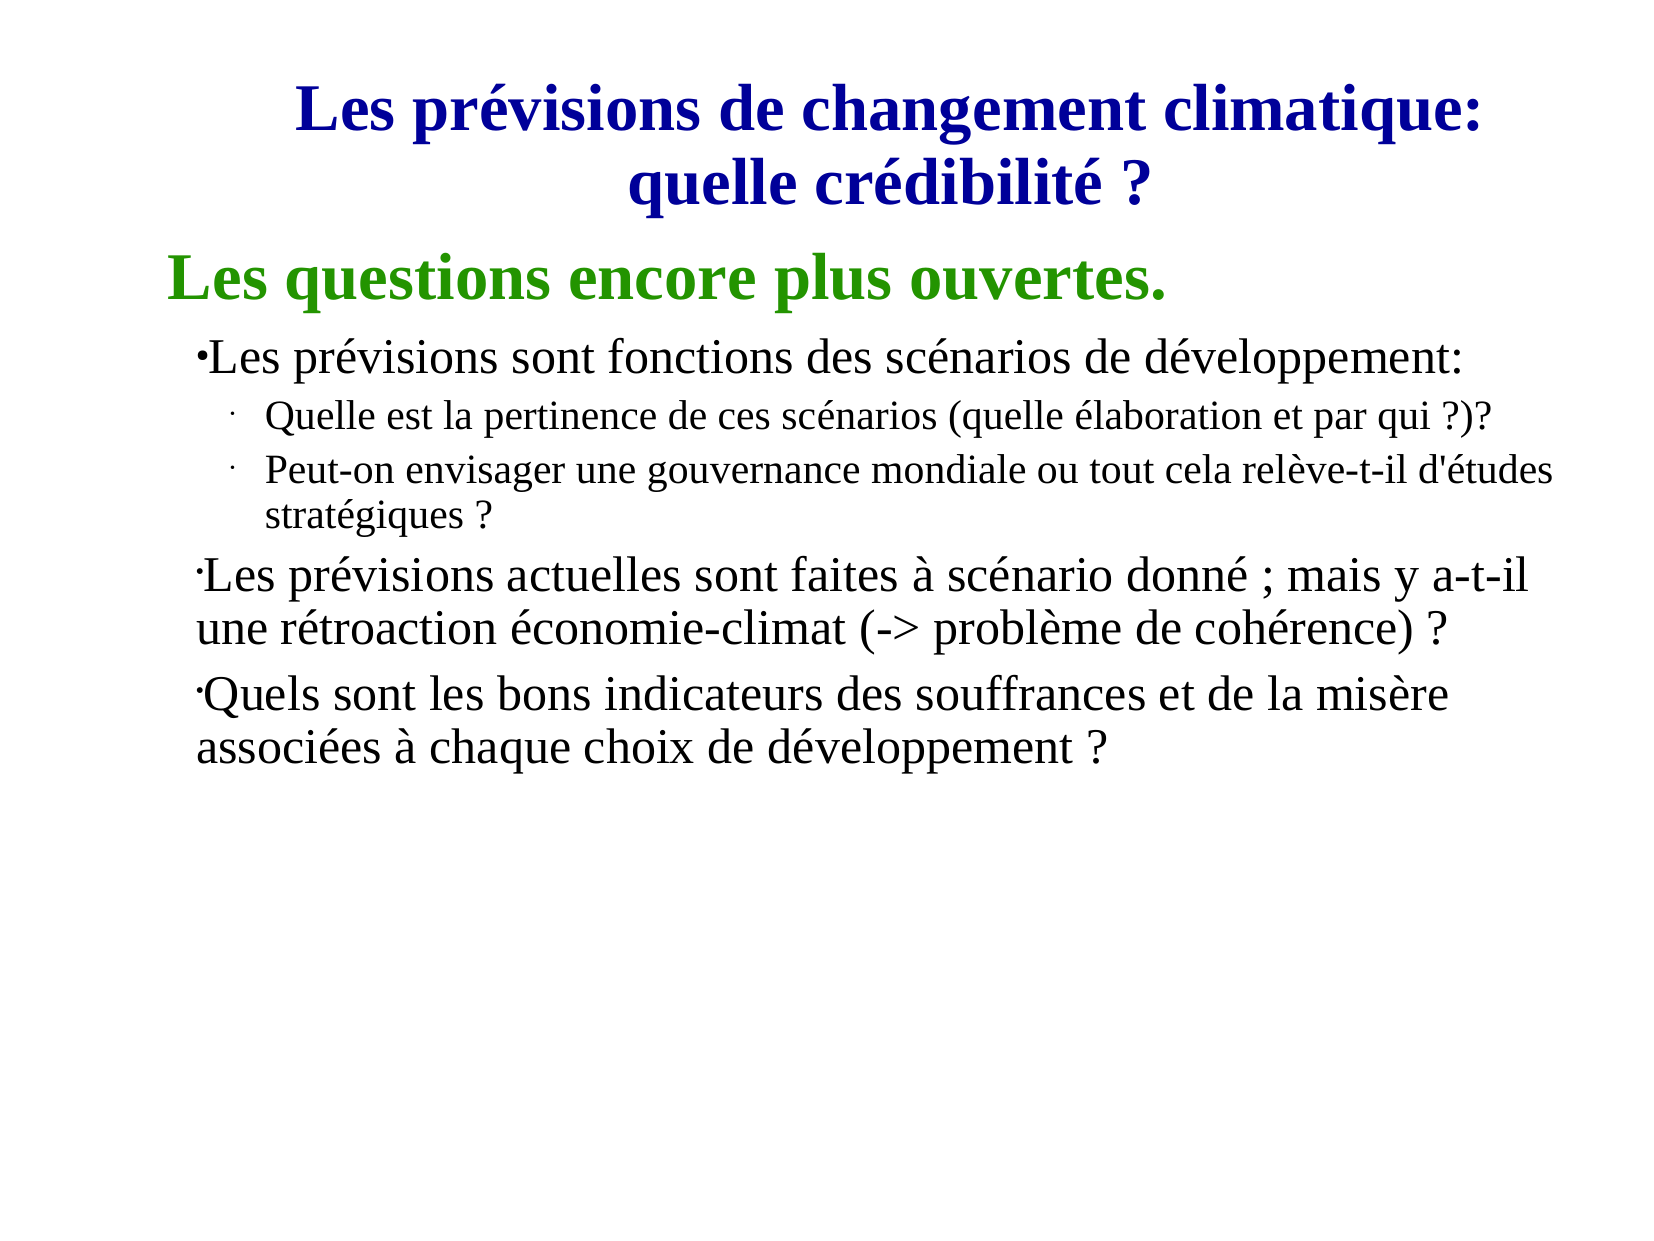

# Les prévisions de changement climatique: quelle crédibilité ?
Les questions encore plus ouvertes.
Les prévisions sont fonctions des scénarios de développement:
Quelle est la pertinence de ces scénarios (quelle élaboration et par qui ?)?
Peut-on envisager une gouvernance mondiale ou tout cela relève-t-il d'études stratégiques ?
Les prévisions actuelles sont faites à scénario donné ; mais y a-t-il une rétroaction économie-climat (-> problème de cohérence) ?
Quels sont les bons indicateurs des souffrances et de la misère associées à chaque choix de développement ?